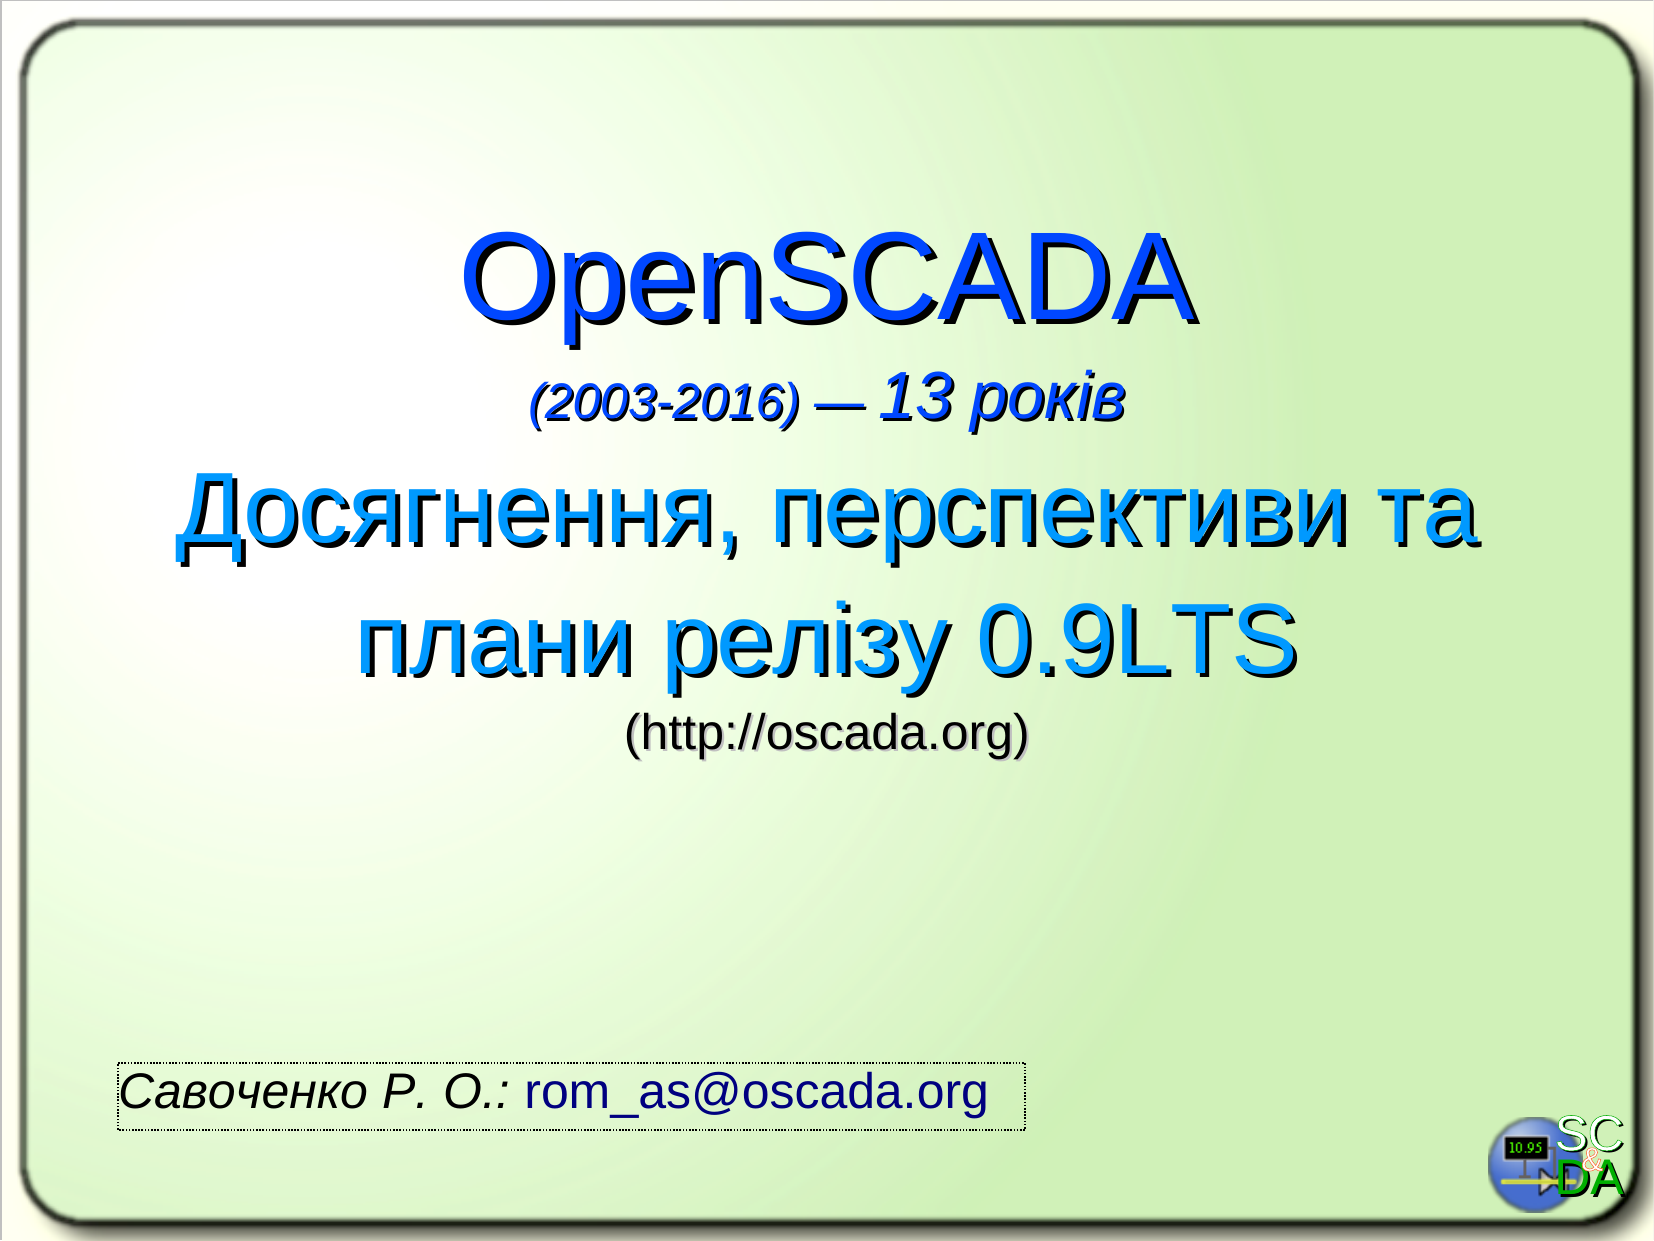

# OpenSCADA (2003-2016) — 13 років Досягнення, перспективи та плани релізу 0.9LTS (http://oscada.org)
Савоченко Р. О.: rom_as@oscada.org